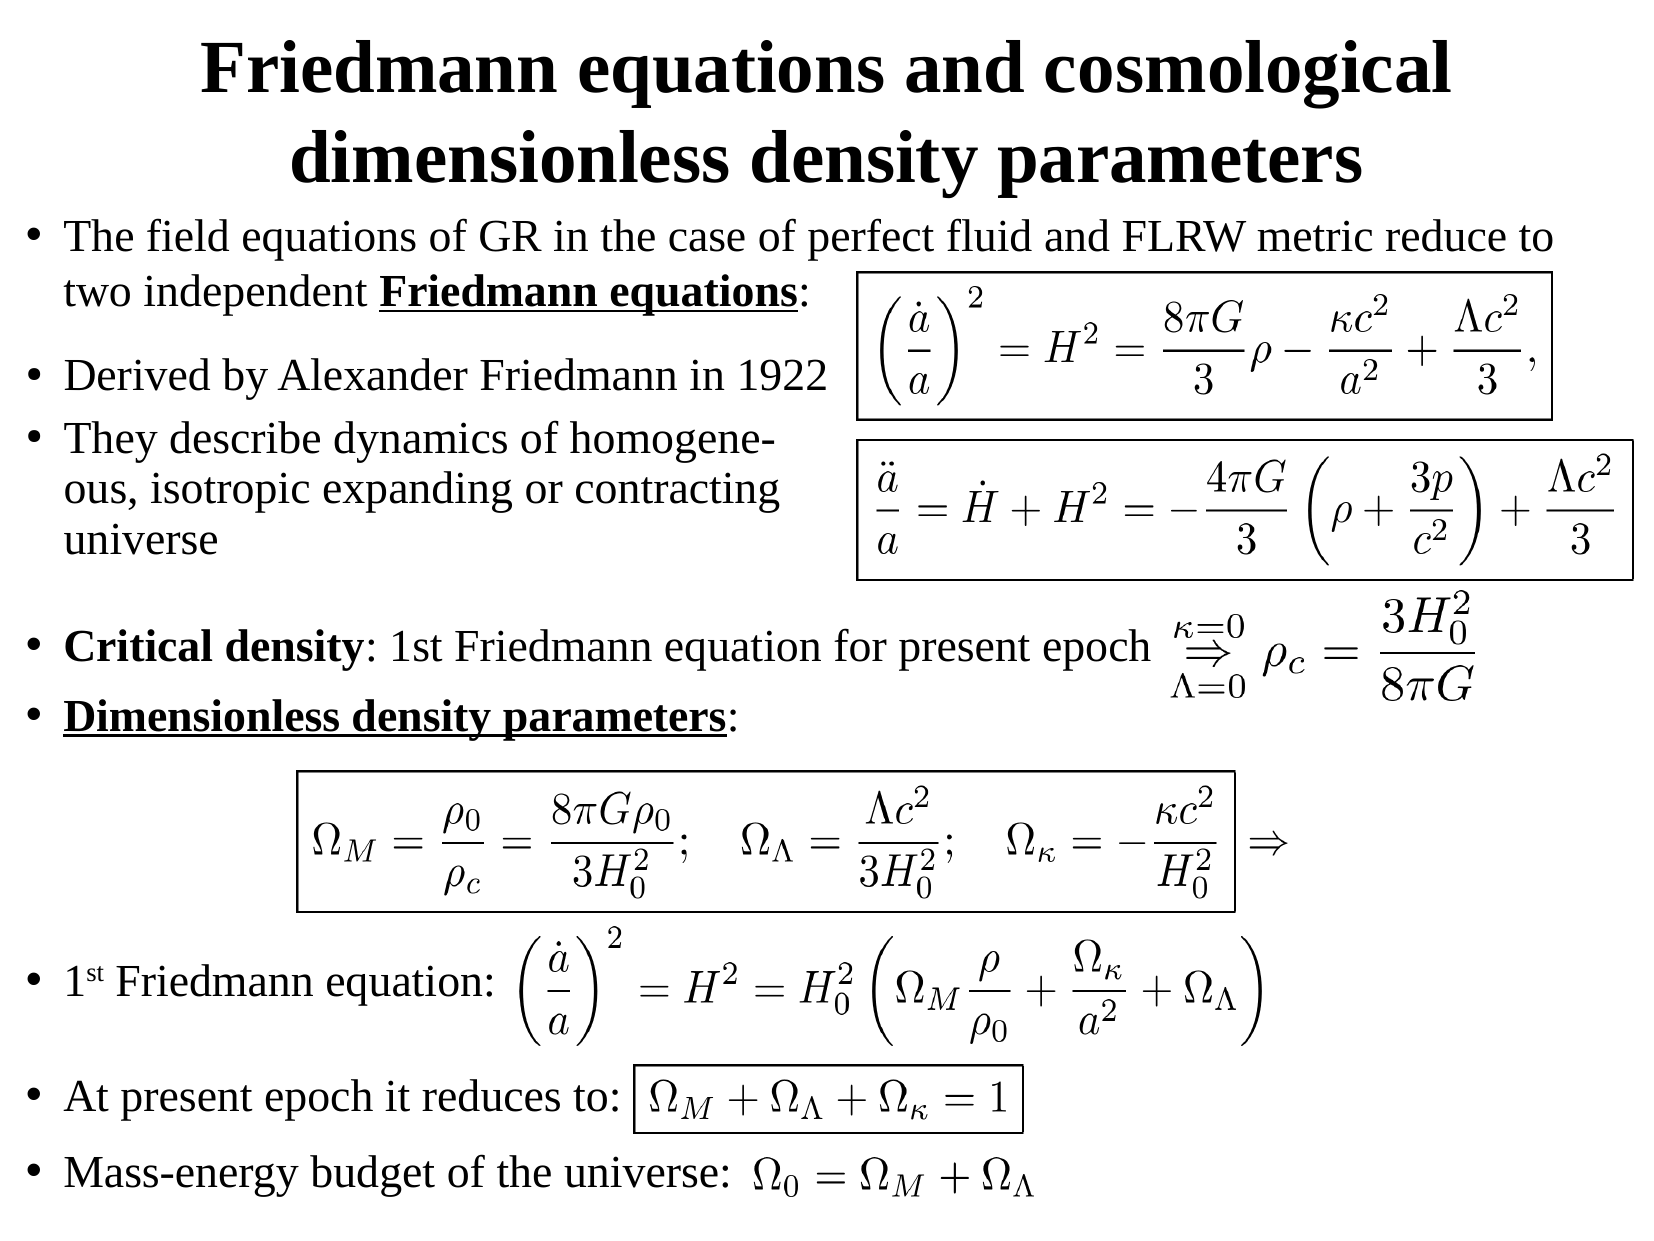

# Friedmann equations and cosmological dimensionless density parameters
The field equations of GR in the case of perfect fluid and FLRW metric reduce to two independent Friedmann equations:
Critical density: 1st Friedmann equation for present epoch
Dimensionless density parameters:
1st Friedmann equation:
At present epoch it reduces to:
Mass-energy budget of the universe:
Derived by Alexander Friedmann in 1922
They describe dynamics of homogene-ous, isotropic expanding or contracting universe